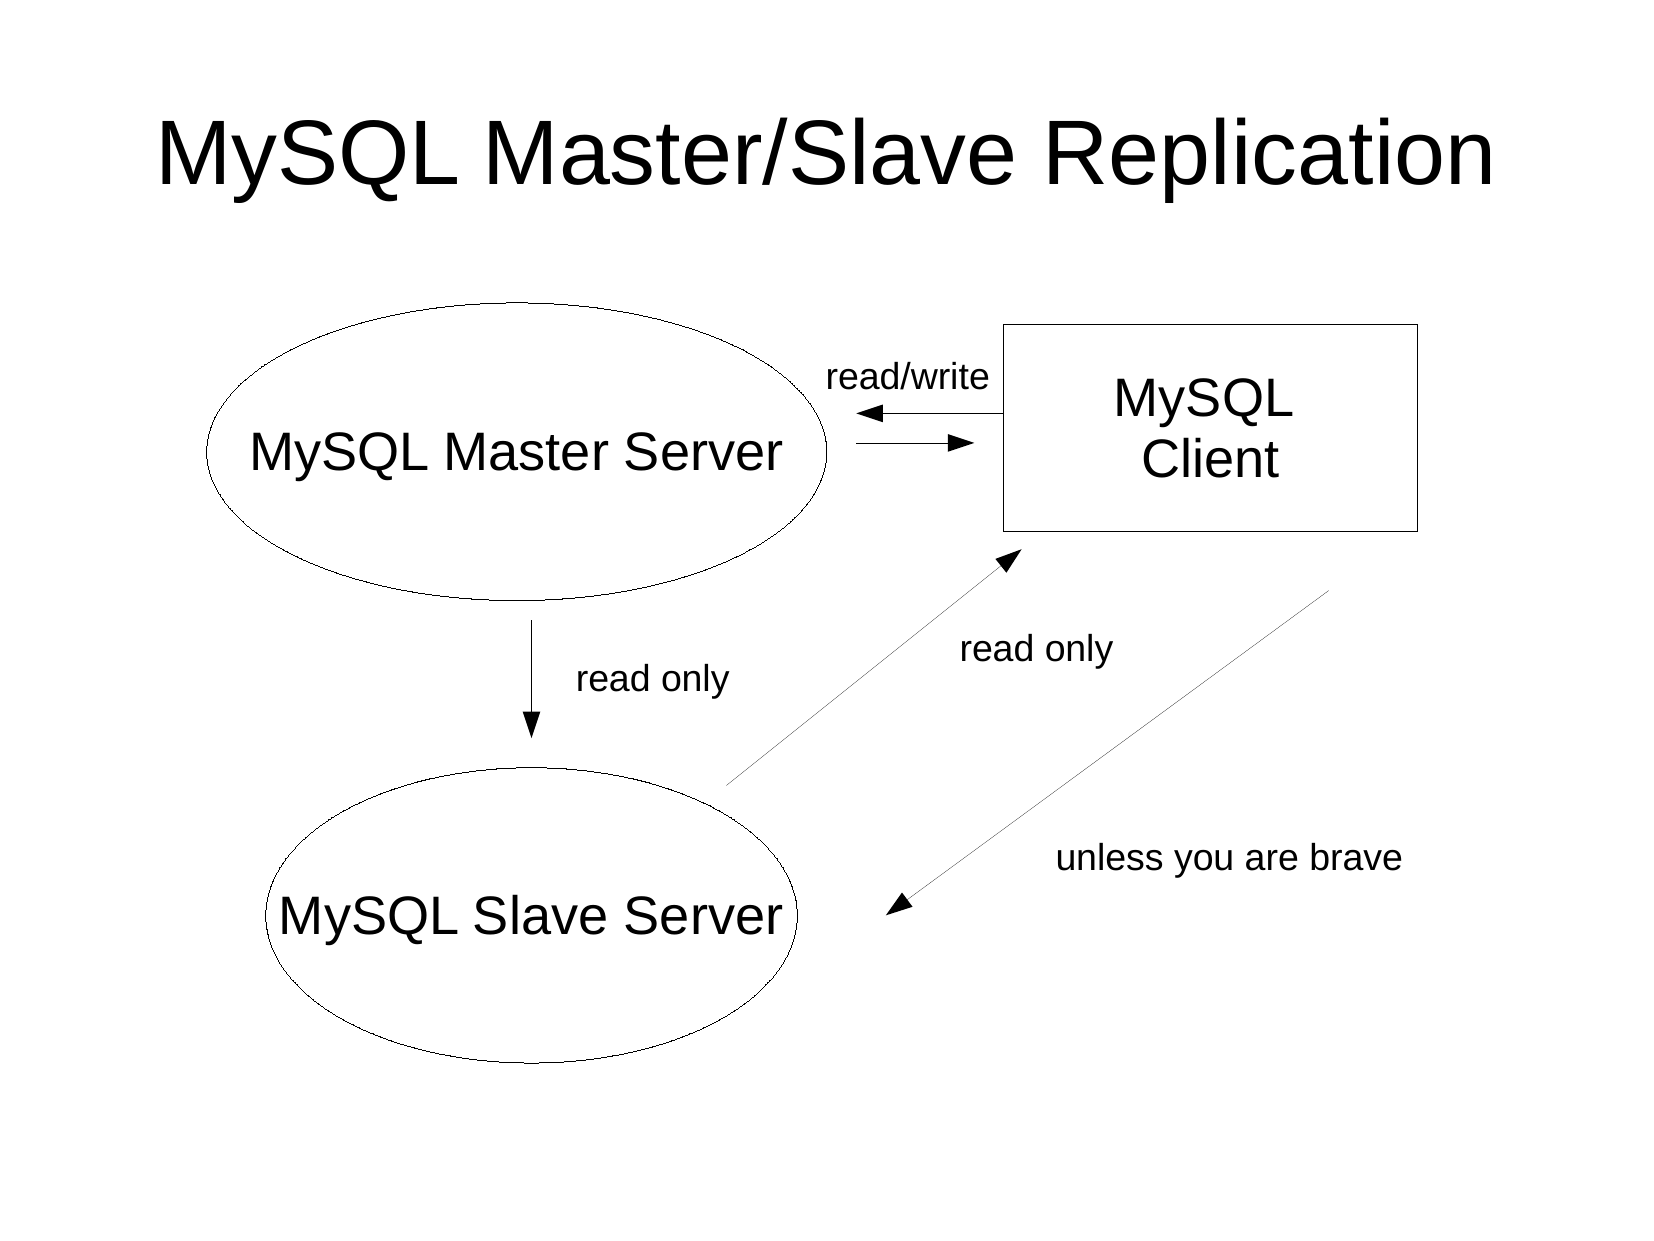

# MySQL Master/Slave Replication
MySQL Master Server
MySQL
Client
read/write
read only
read only
MySQL Slave Server
unless you are brave